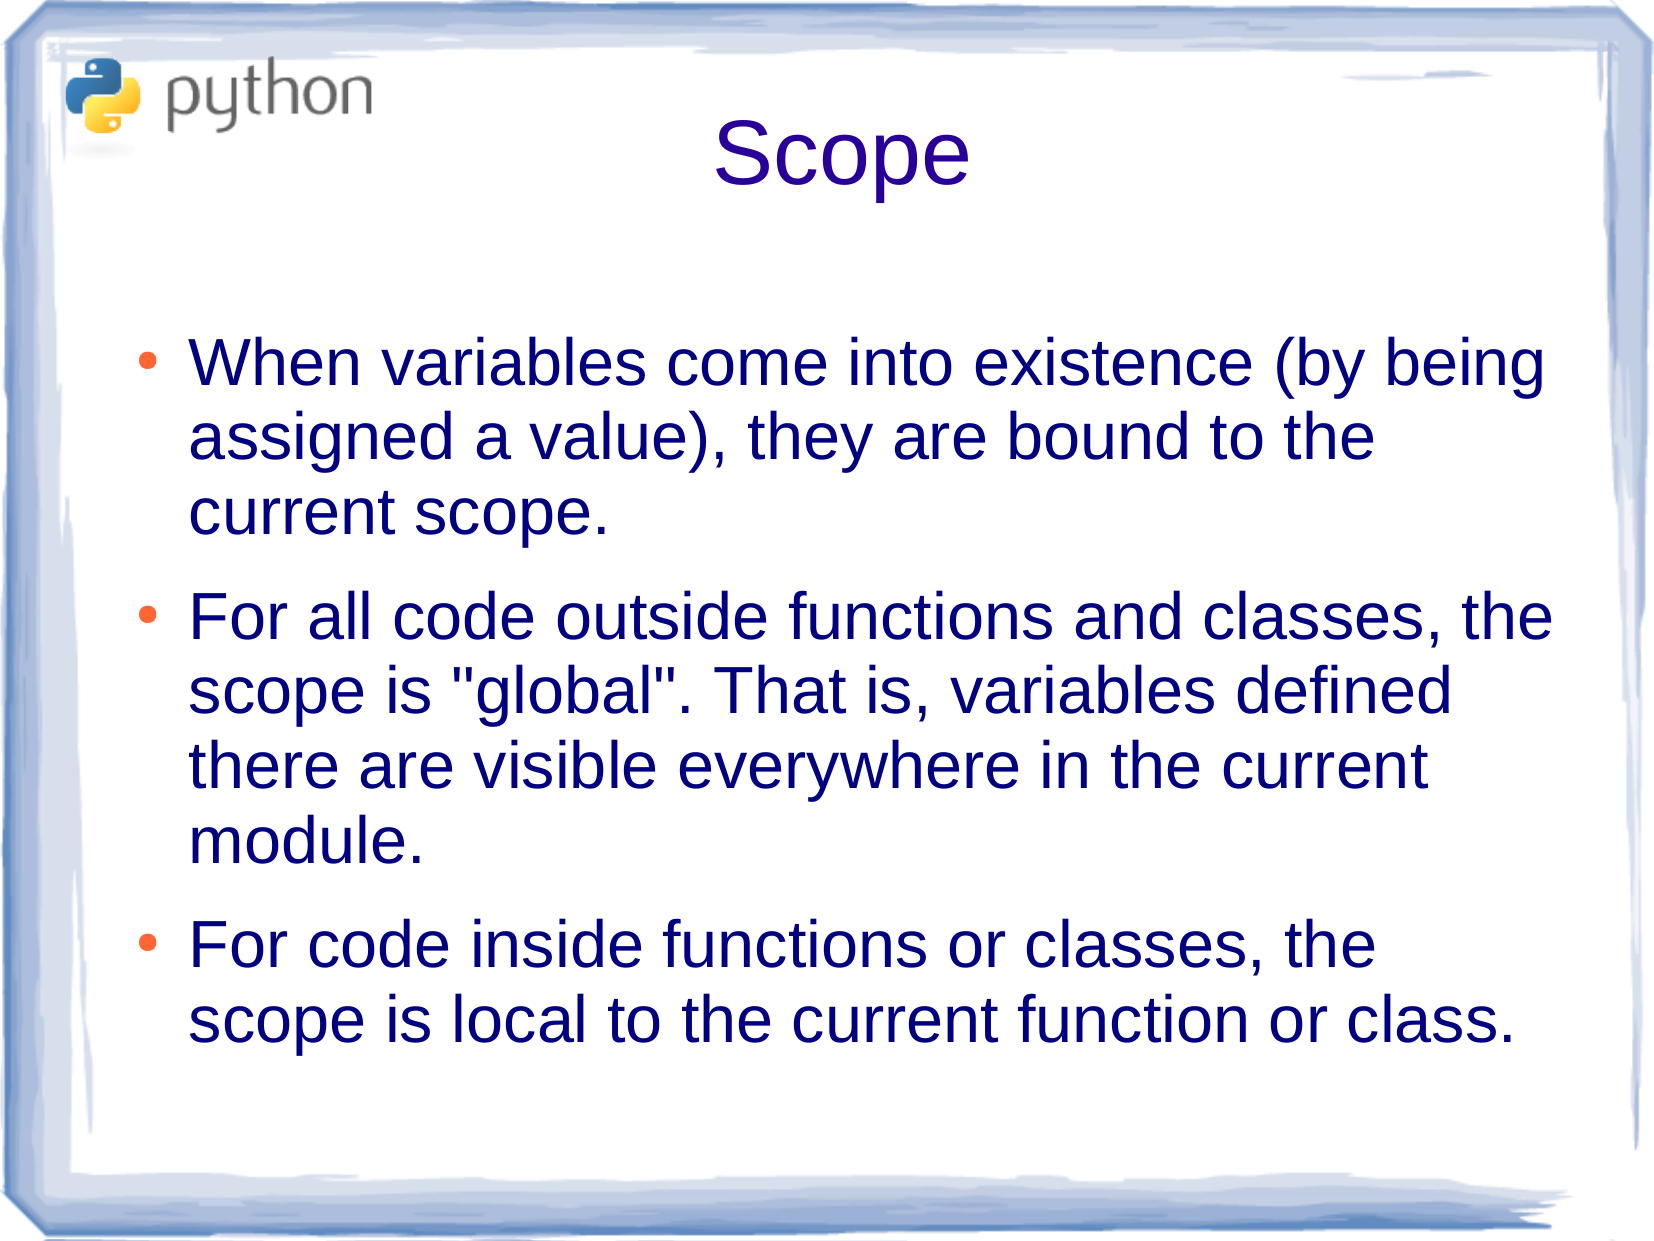

# Scope
When variables come into existence (by being assigned a value), they are bound to the current scope.
For all code outside functions and classes, the scope is "global". That is, variables defined there are visible everywhere in the current module.
For code inside functions or classes, the scope is local to the current function or class.